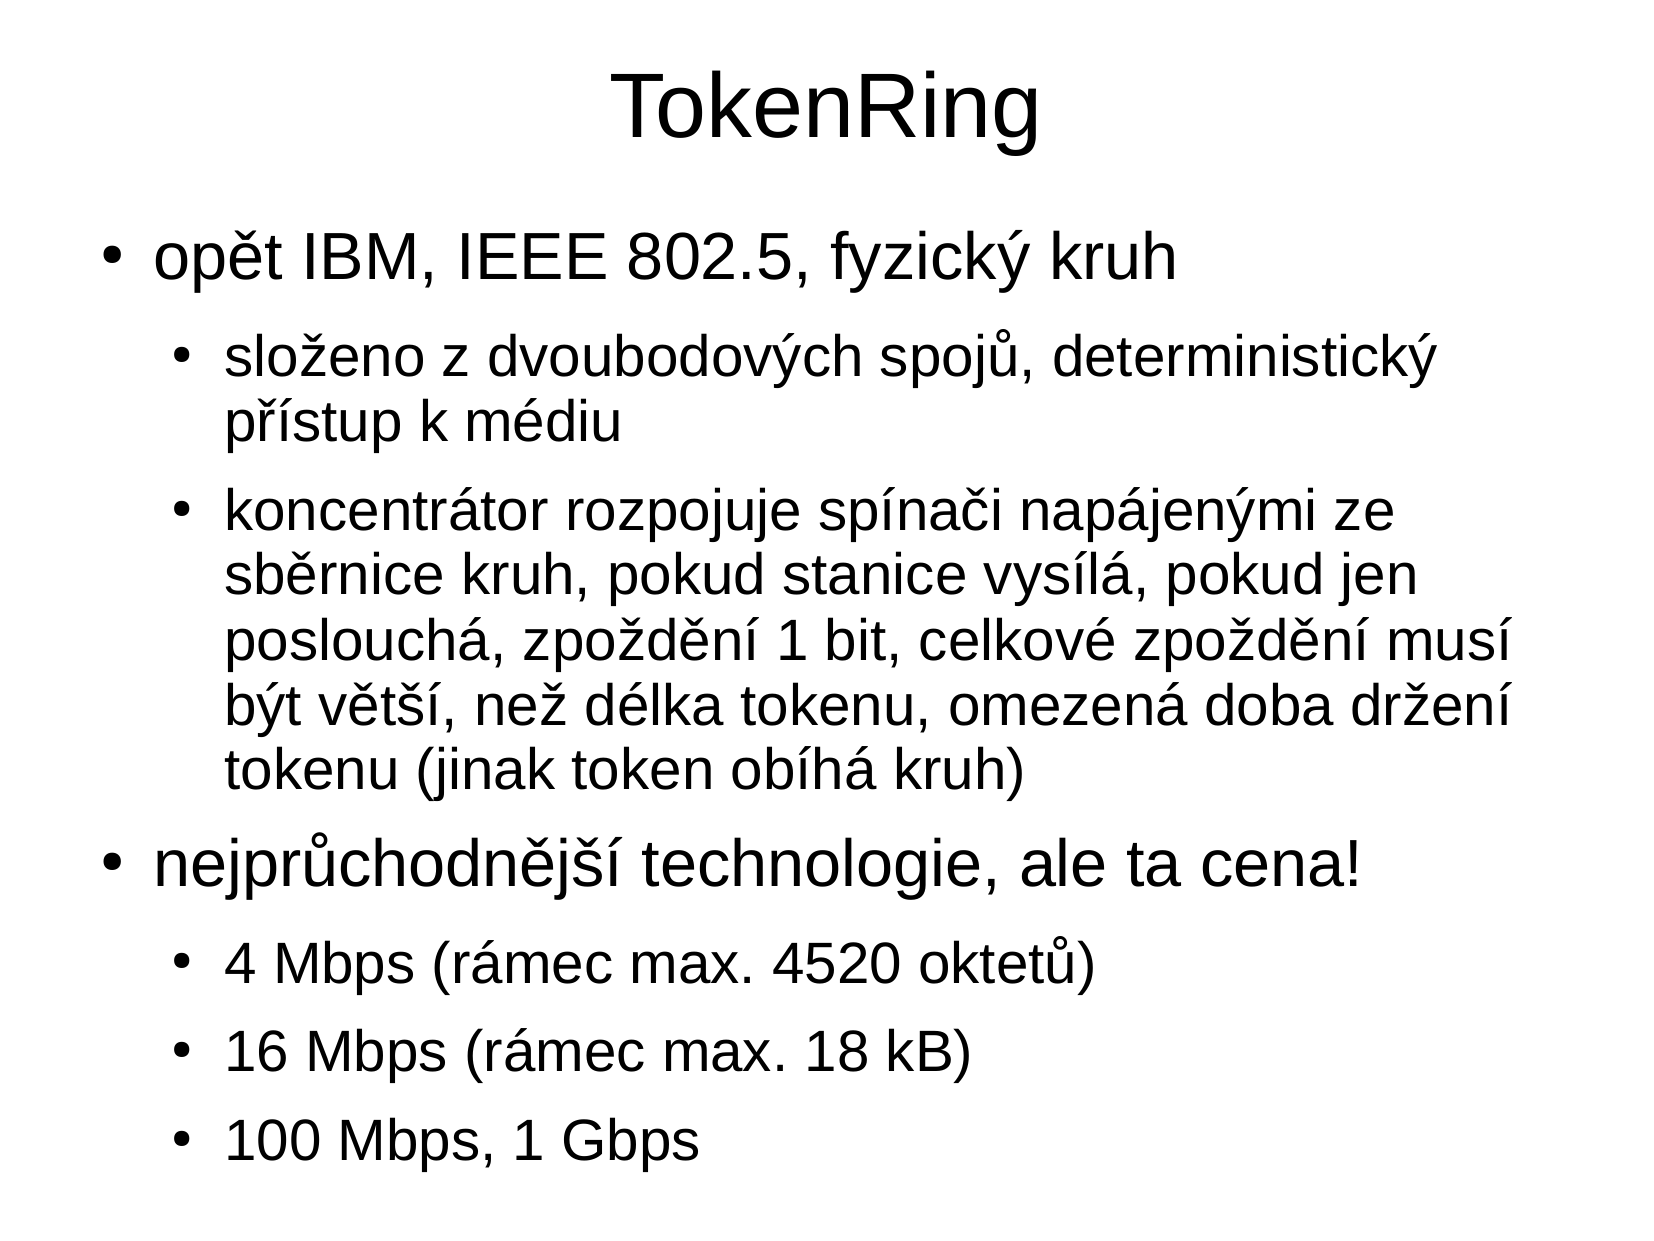

# TokenRing
opět IBM, IEEE 802.5, fyzický kruh
složeno z dvoubodových spojů, deterministický přístup k médiu
koncentrátor rozpojuje spínači napájenými ze sběrnice kruh, pokud stanice vysílá, pokud jen poslouchá, zpoždění 1 bit, celkové zpoždění musí být větší, než délka tokenu, omezená doba držení tokenu (jinak token obíhá kruh)
nejprůchodnější technologie, ale ta cena!
4 Mbps (rámec max. 4520 oktetů)
16 Mbps (rámec max. 18 kB)
100 Mbps, 1 Gbps